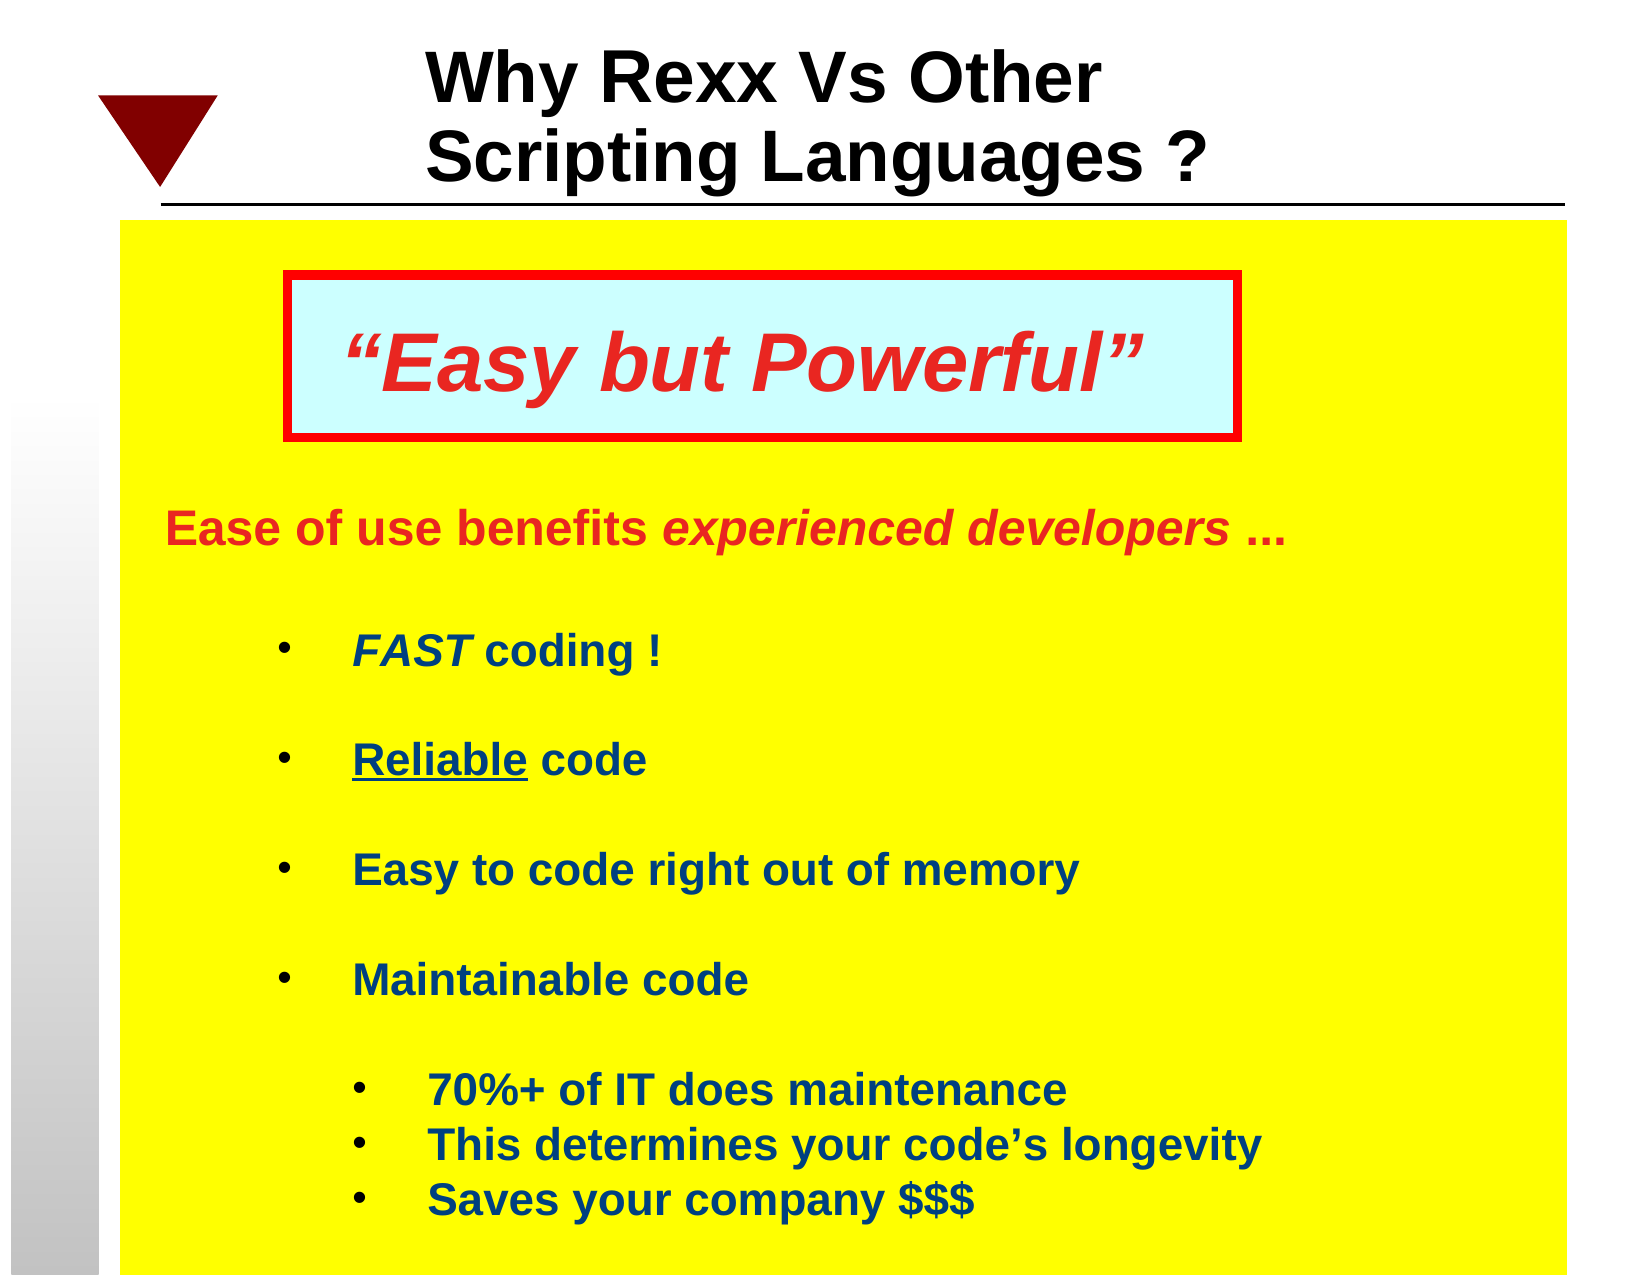

# Why Rexx Vs Other Scripting Languages ?
“Easy but Powerful”
“Easy but Powerful”
Ease of use benefits experienced developers ...
FAST coding !
Reliable code
Easy to code right out of memory
Maintainable code
70%+ of IT does maintenance
This determines your code’s longevity
Saves your company $$$